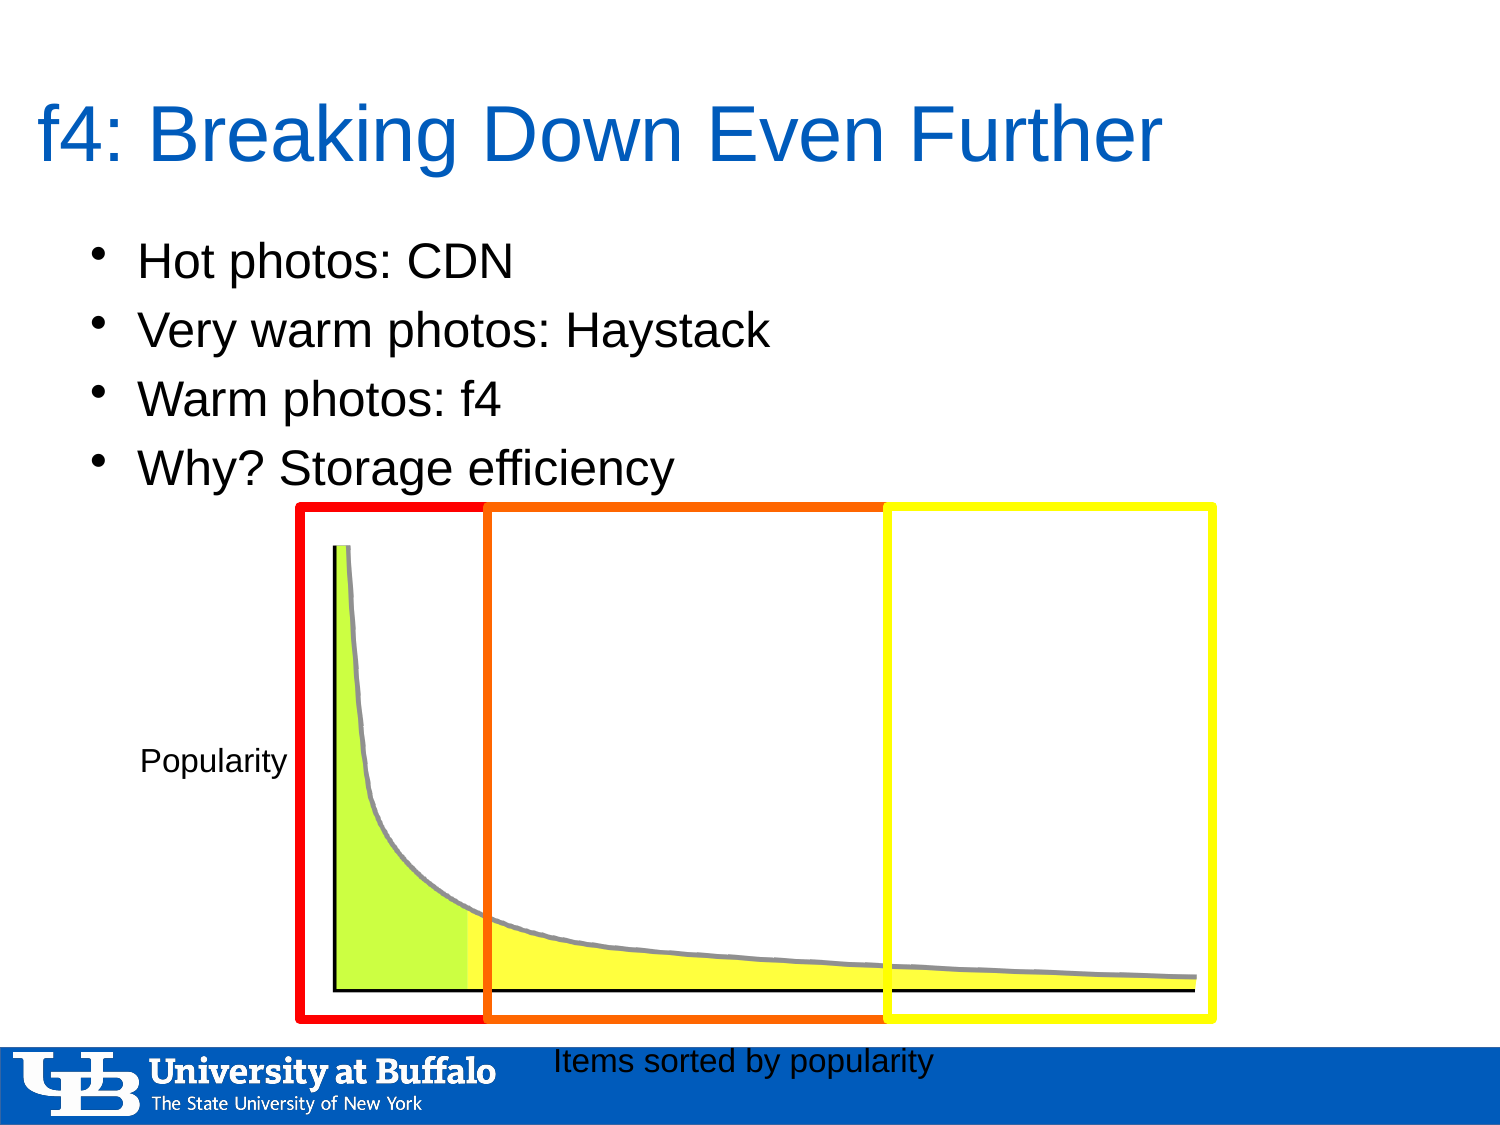

# f4: Breaking Down Even Further
Hot photos: CDN
Very warm photos: Haystack
Warm photos: f4
Why? Storage efficiency
Popularity
Items sorted by popularity